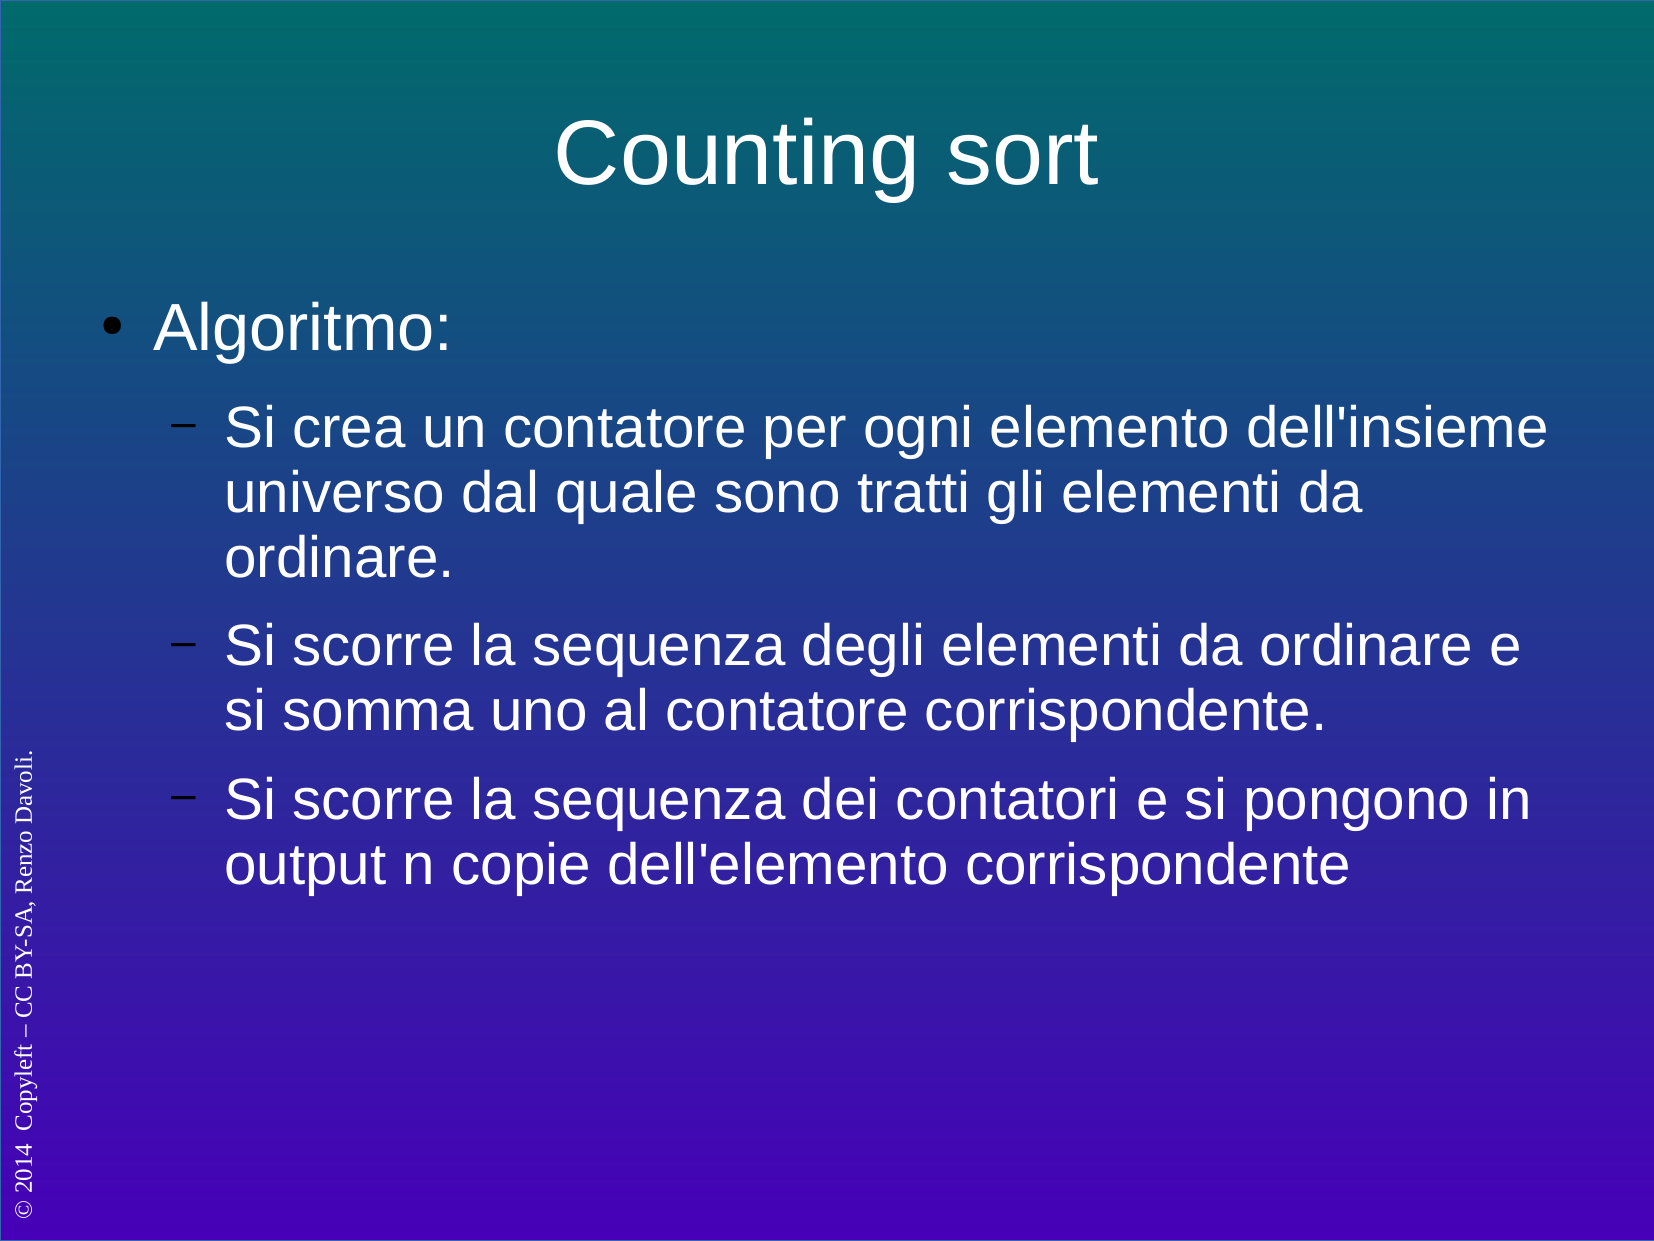

# Counting sort
Algoritmo:
Si crea un contatore per ogni elemento dell'insieme universo dal quale sono tratti gli elementi da ordinare.
Si scorre la sequenza degli elementi da ordinare e si somma uno al contatore corrispondente.
Si scorre la sequenza dei contatori e si pongono in output n copie dell'elemento corrispondente